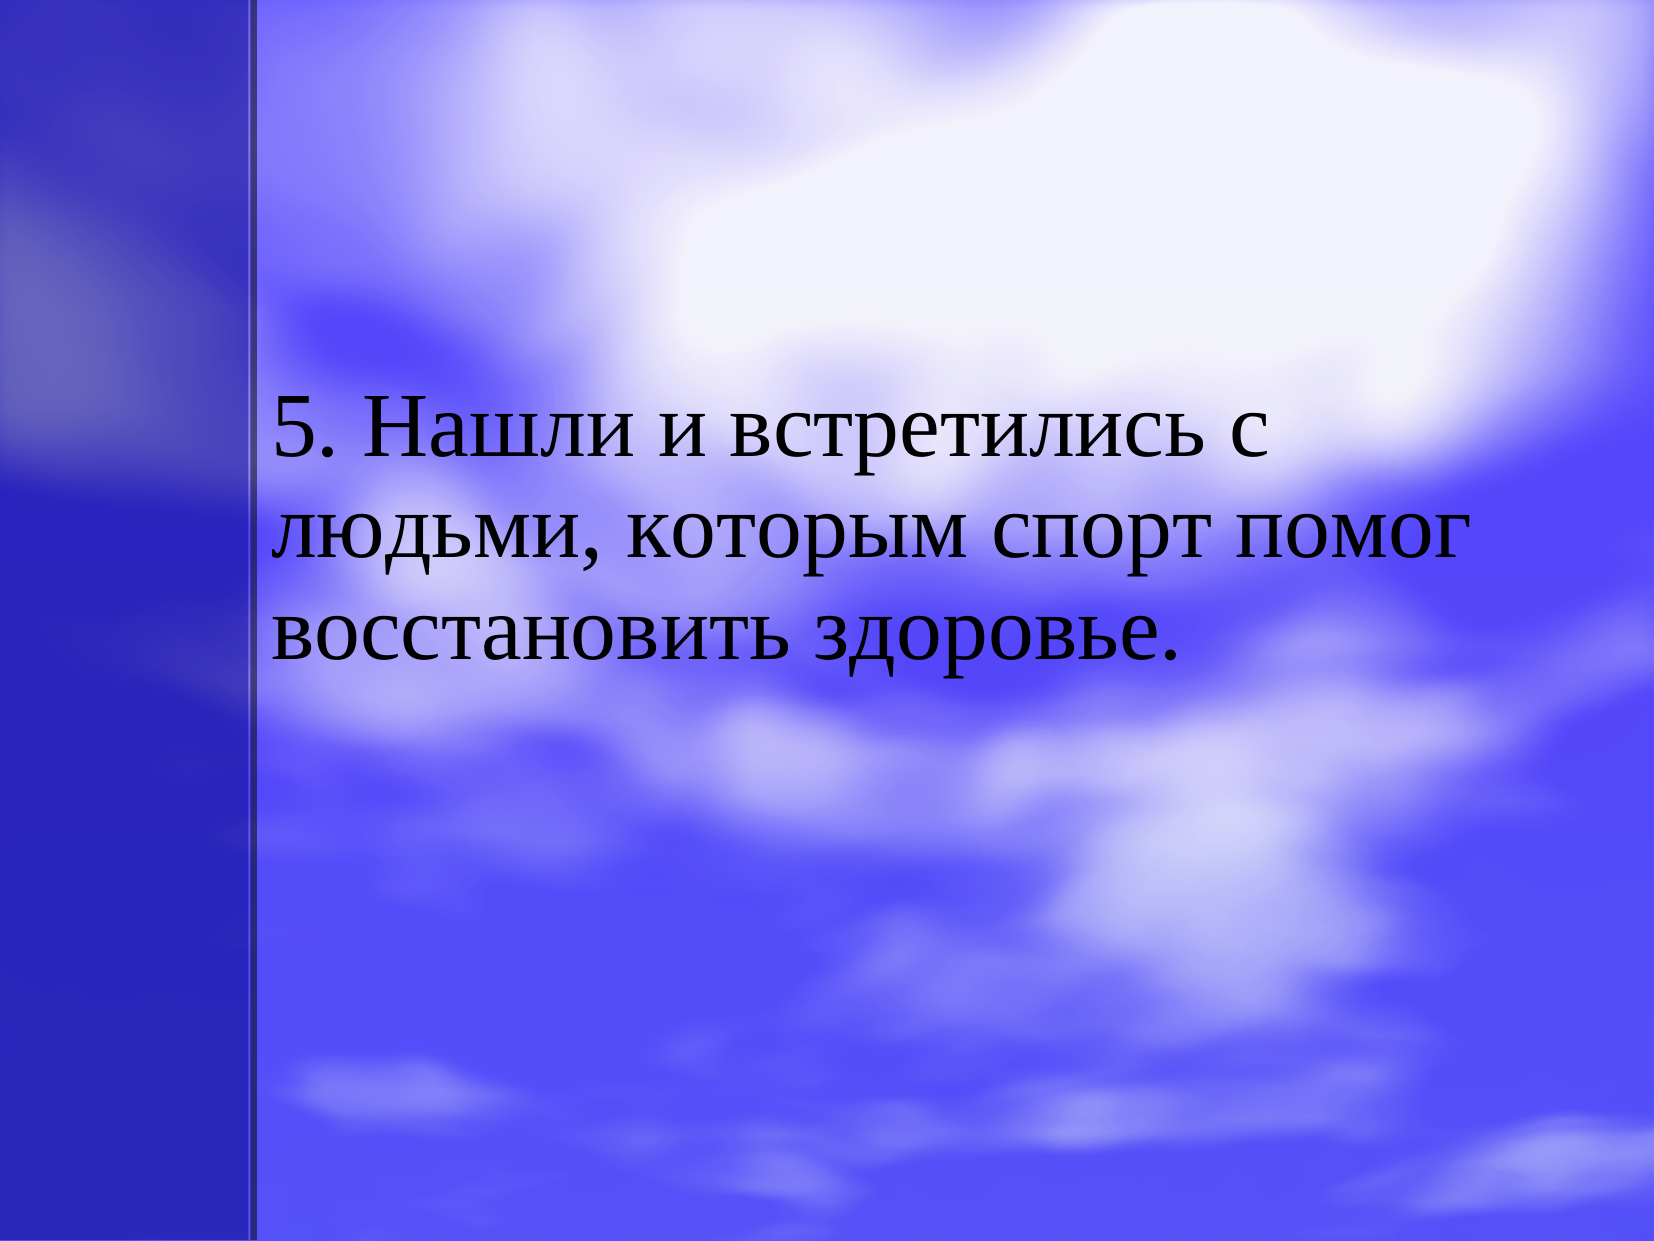

# 5. Нашли и встретились с людьми, которым спорт помог восстановить здоровье.